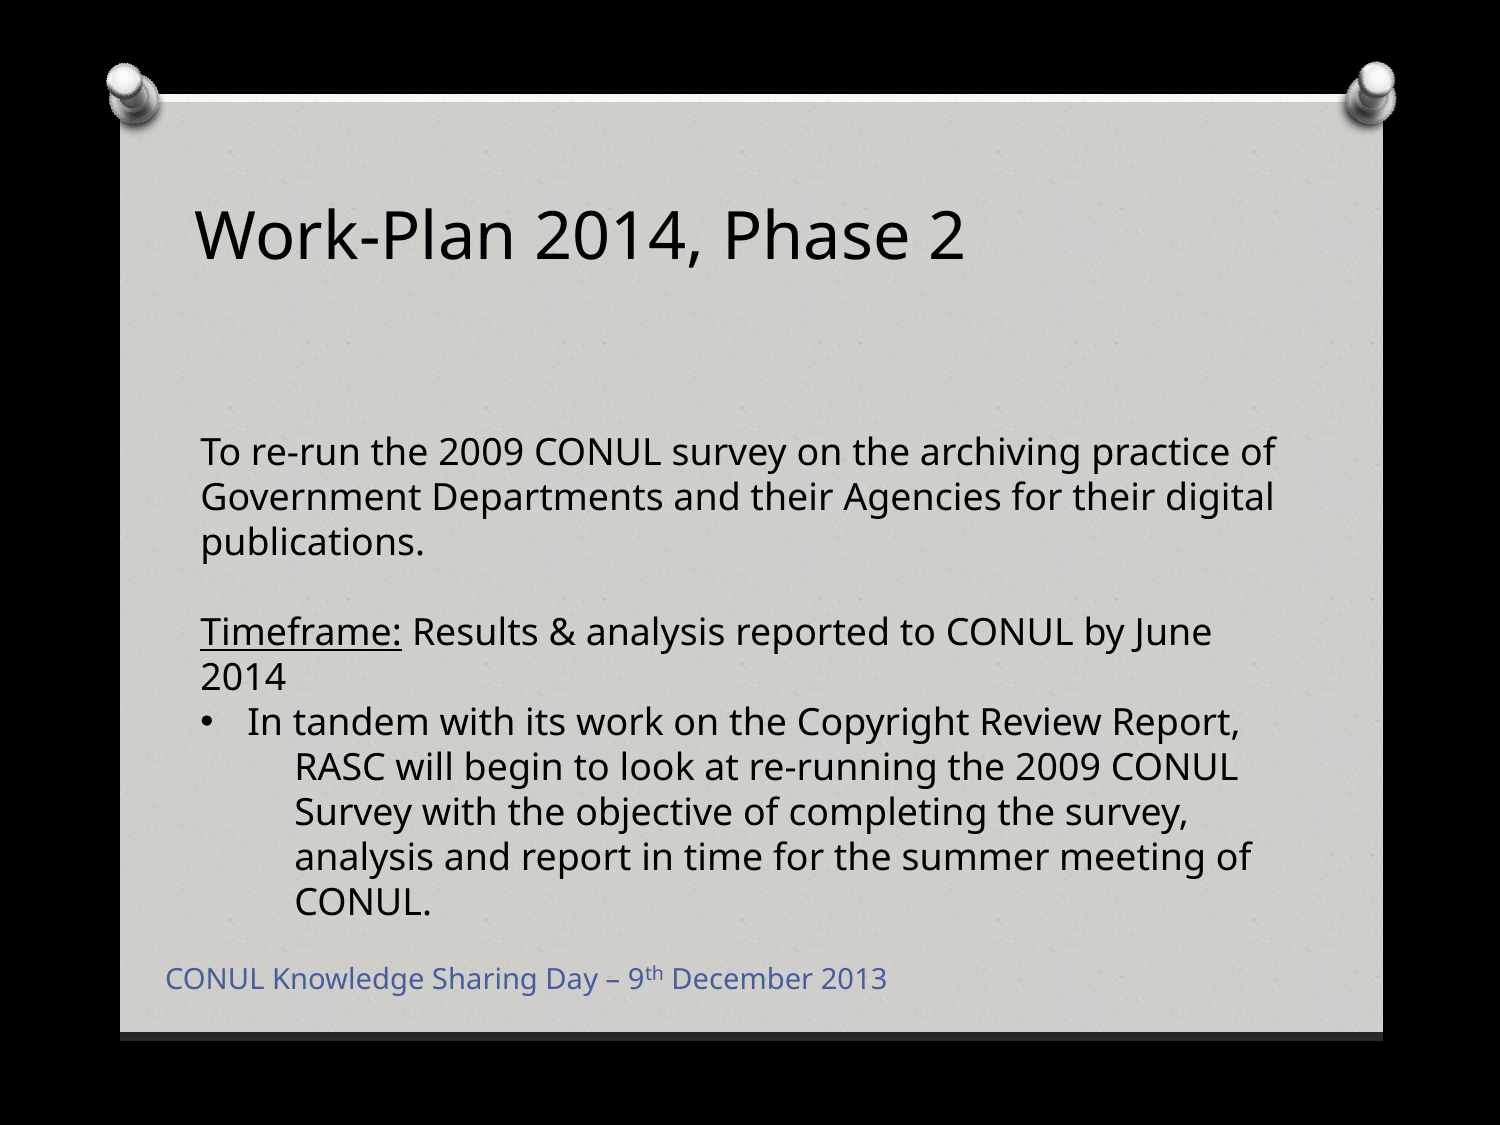

# Work-Plan 2014, Phase 2
To re-run the 2009 CONUL survey on the archiving practice of Government Departments and their Agencies for their digital publications.
Timeframe: Results & analysis reported to CONUL by June 2014
In tandem with its work on the Copyright Review Report, RASC will begin to look at re-running the 2009 CONUL Survey with the objective of completing the survey, analysis and report in time for the summer meeting of CONUL.
CONUL Knowledge Sharing Day – 9th December 2013